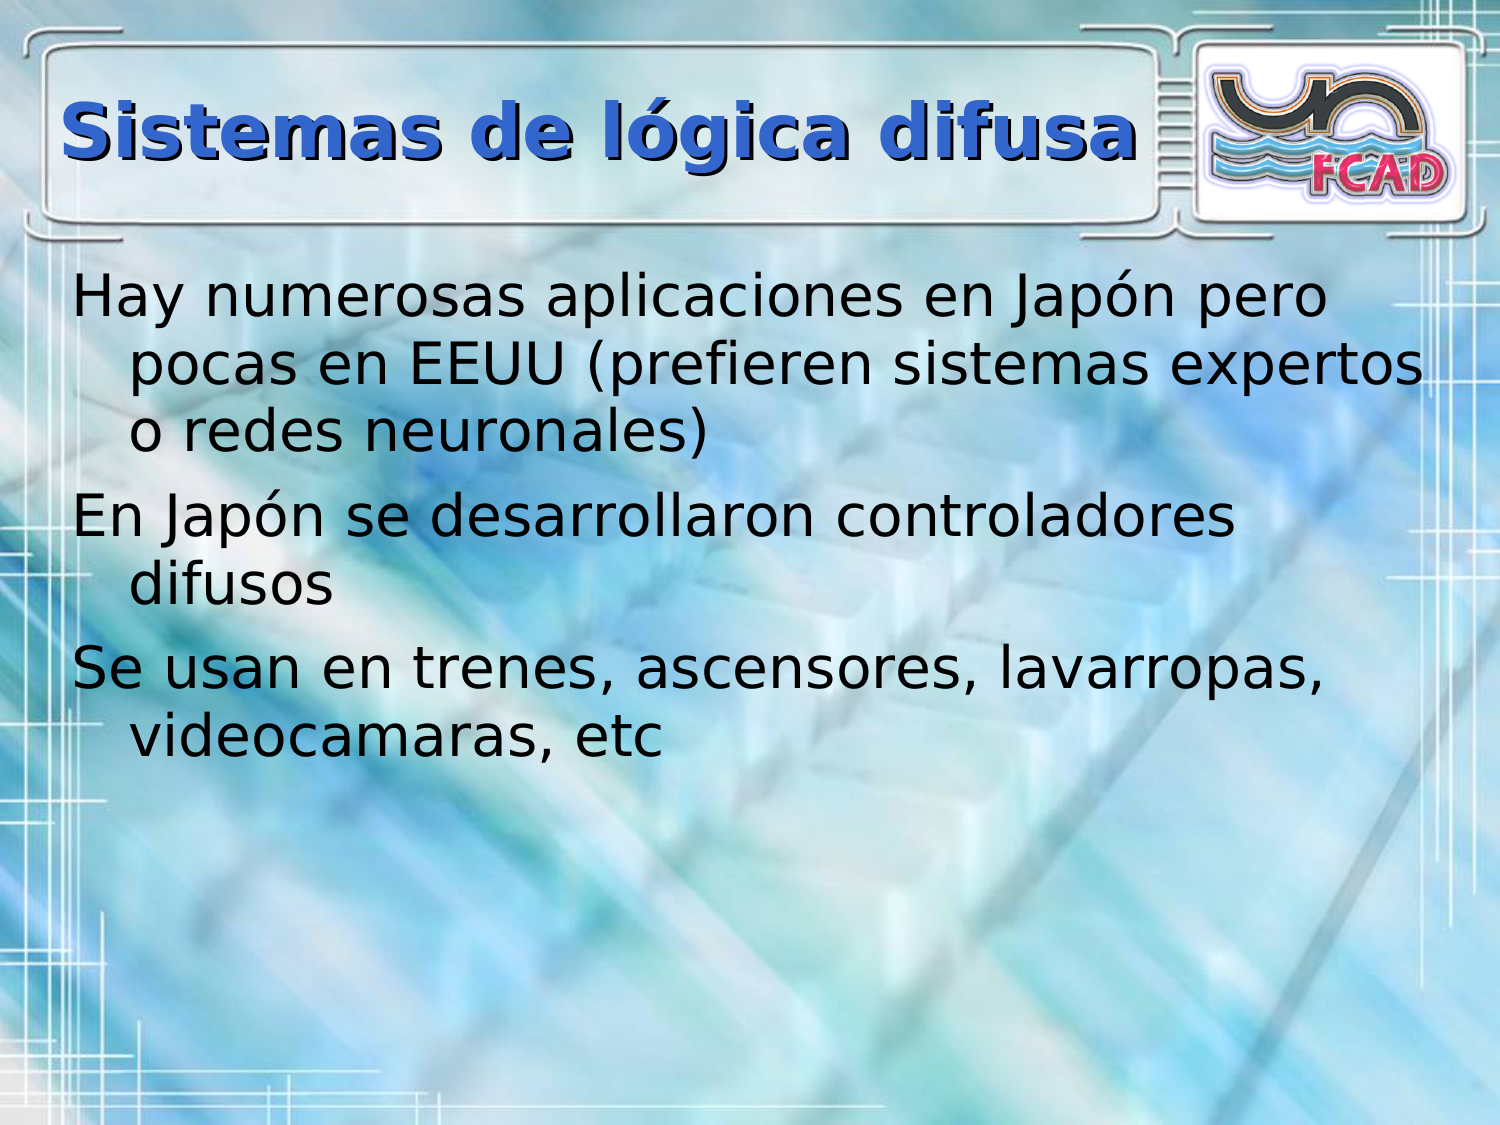

# Sistemas de lógica difusa
Hay numerosas aplicaciones en Japón pero pocas en EEUU (prefieren sistemas expertos o redes neuronales)
En Japón se desarrollaron controladores difusos
Se usan en trenes, ascensores, lavarropas, videocamaras, etc